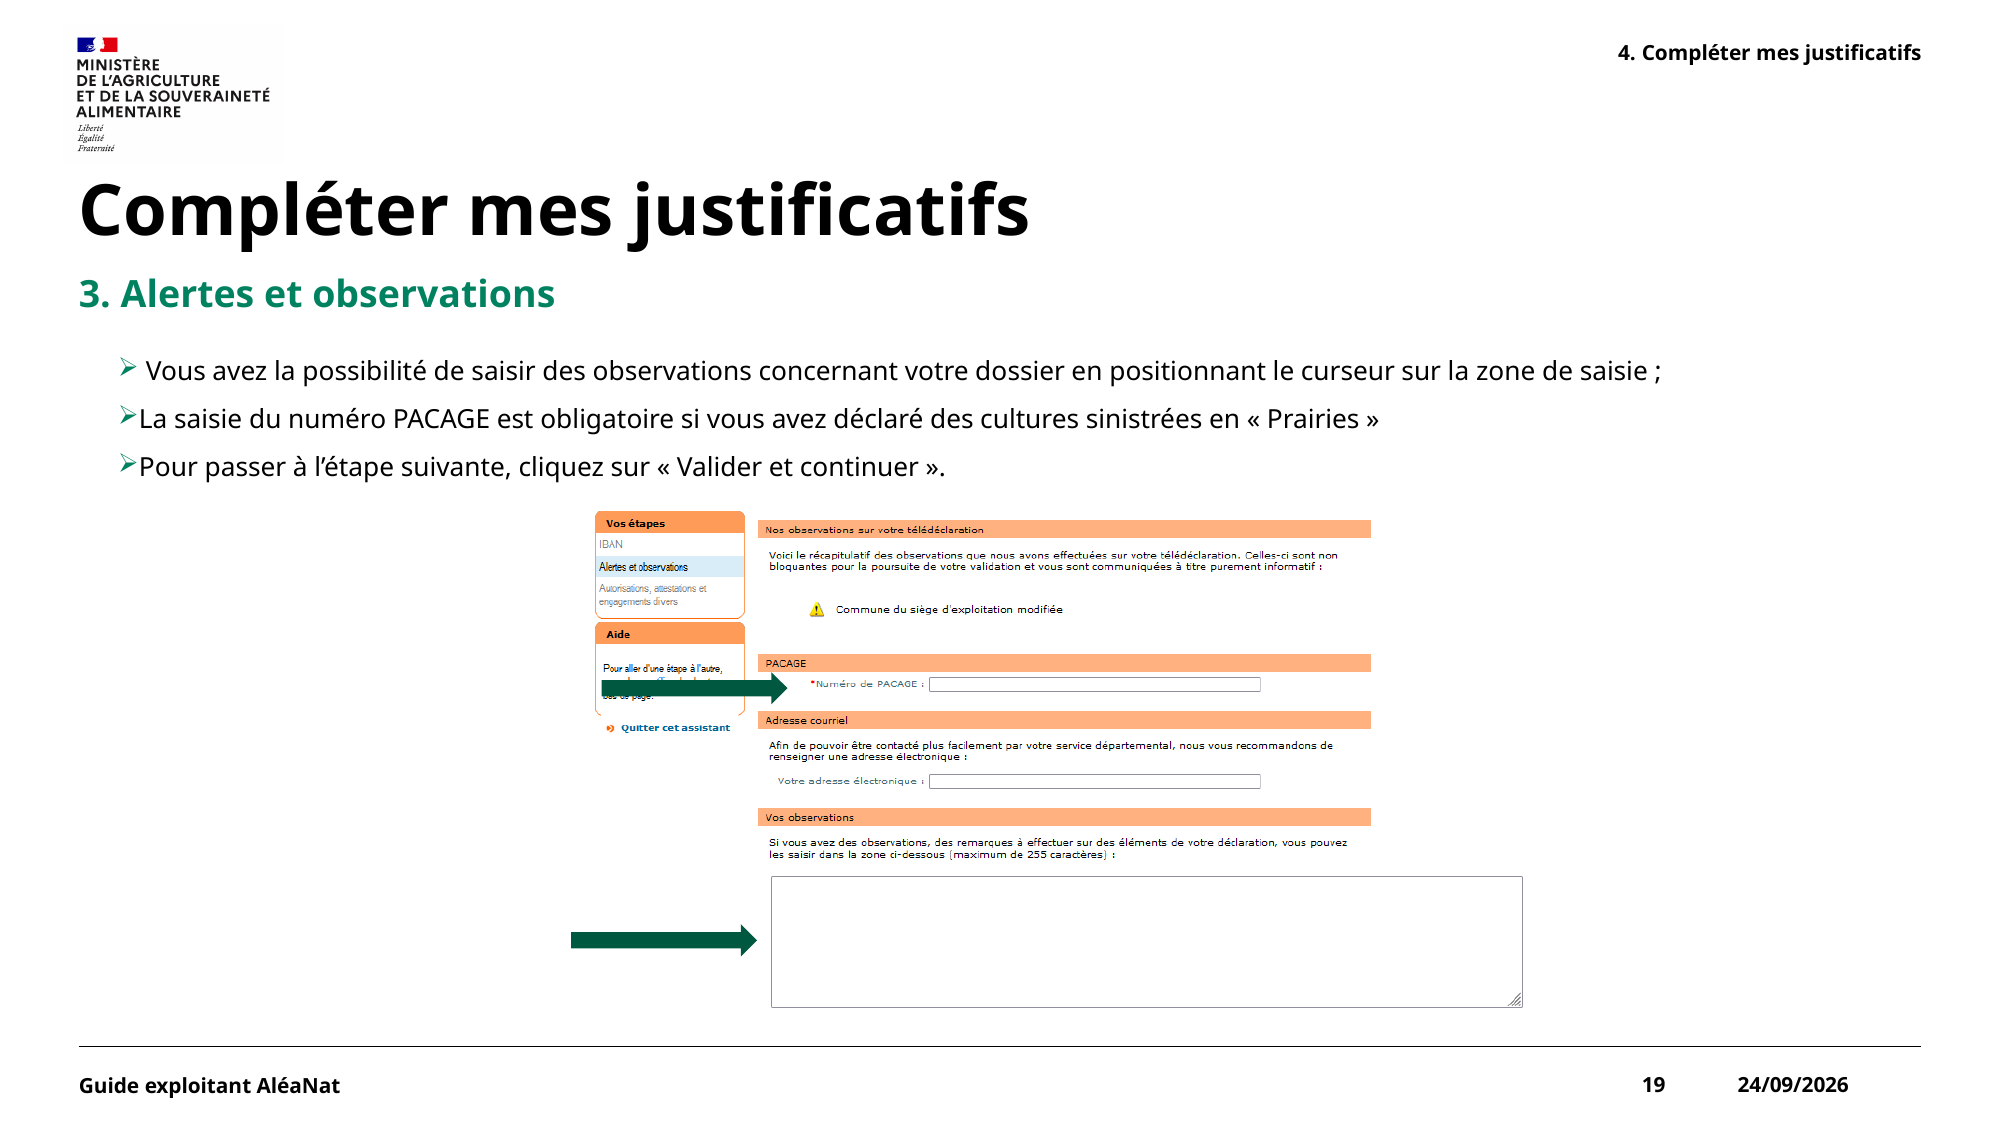

Compléter mes justificatifs
# Compléter mes justificatifs
3. Alertes et observations
 Vous avez la possibilité de saisir des observations concernant votre dossier en positionnant le curseur sur la zone de saisie ;
La saisie du numéro PACAGE est obligatoire si vous avez déclaré des cultures sinistrées en « Prairies »
Pour passer à l’étape suivante, cliquez sur « Valider et continuer ».
Guide exploitant AléaNat
19